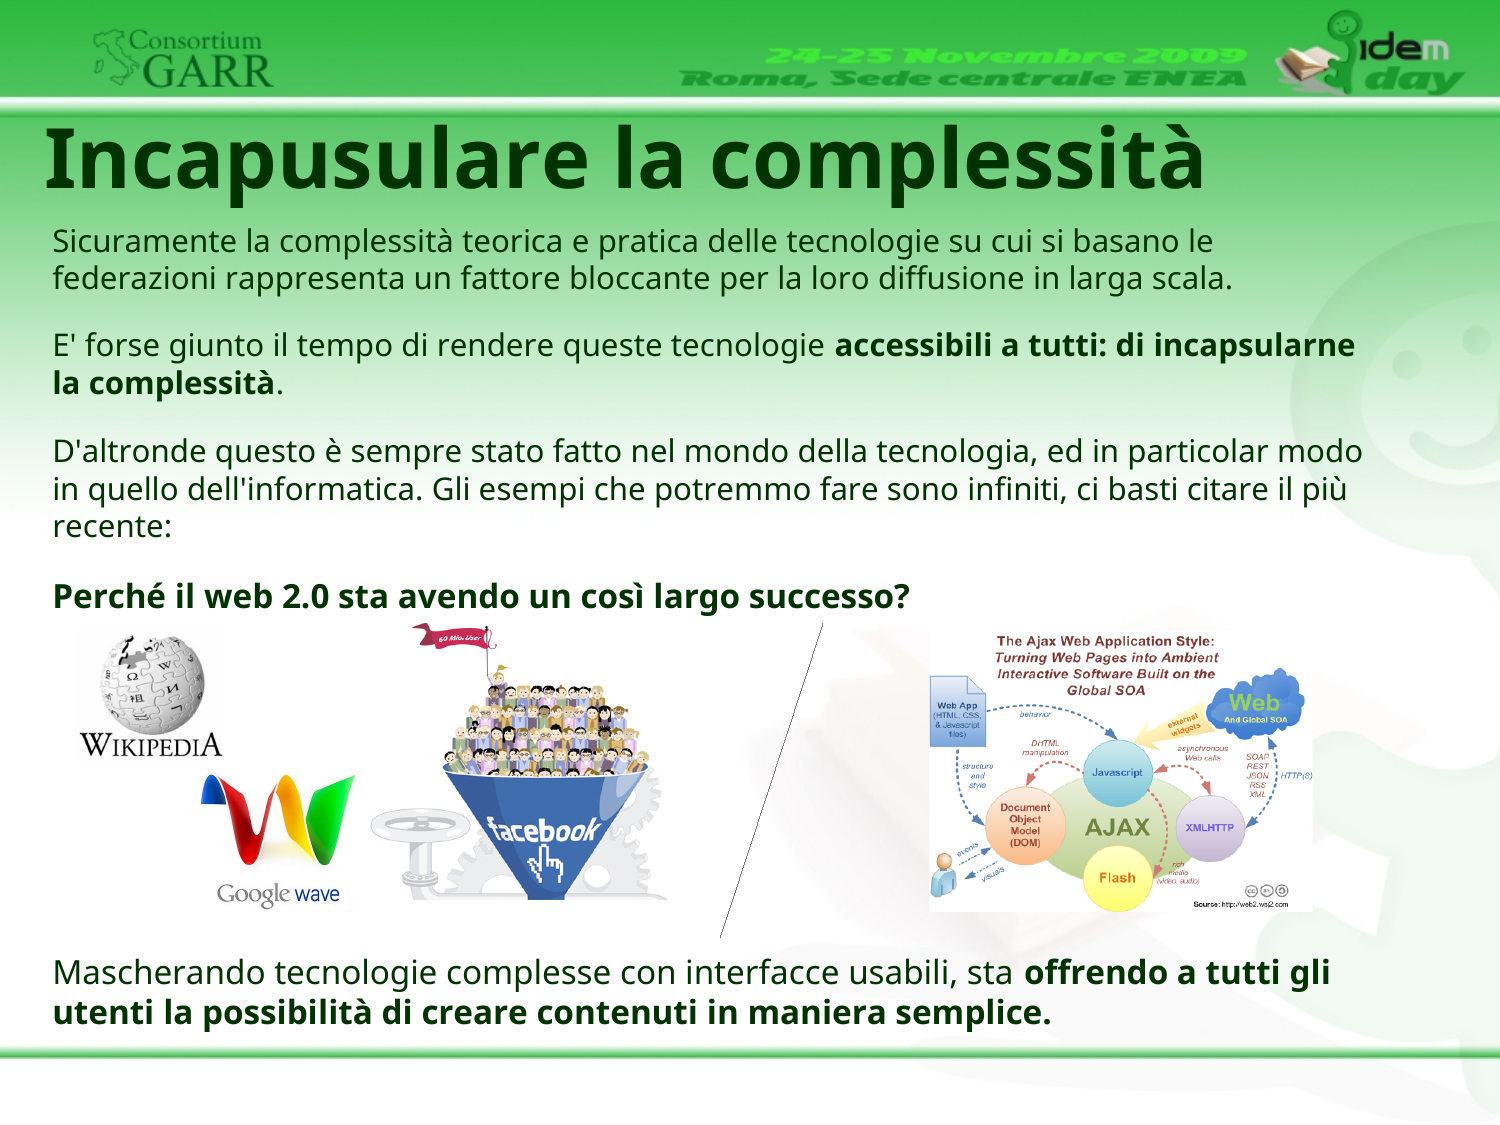

Incapusulare la complessità
# Sicuramente la complessità teorica e pratica delle tecnologie su cui si basano le federazioni rappresenta un fattore bloccante per la loro diffusione in larga scala.
E' forse giunto il tempo di rendere queste tecnologie accessibili a tutti: di incapsularne la complessità.
D'altronde questo è sempre stato fatto nel mondo della tecnologia, ed in particolar modo in quello dell'informatica. Gli esempi che potremmo fare sono infiniti, ci basti citare il più recente:
Perché il web 2.0 sta avendo un così largo successo?
Mascherando tecnologie complesse con interfacce usabili, sta offrendo a tutti gli utenti la possibilità di creare contenuti in maniera semplice.